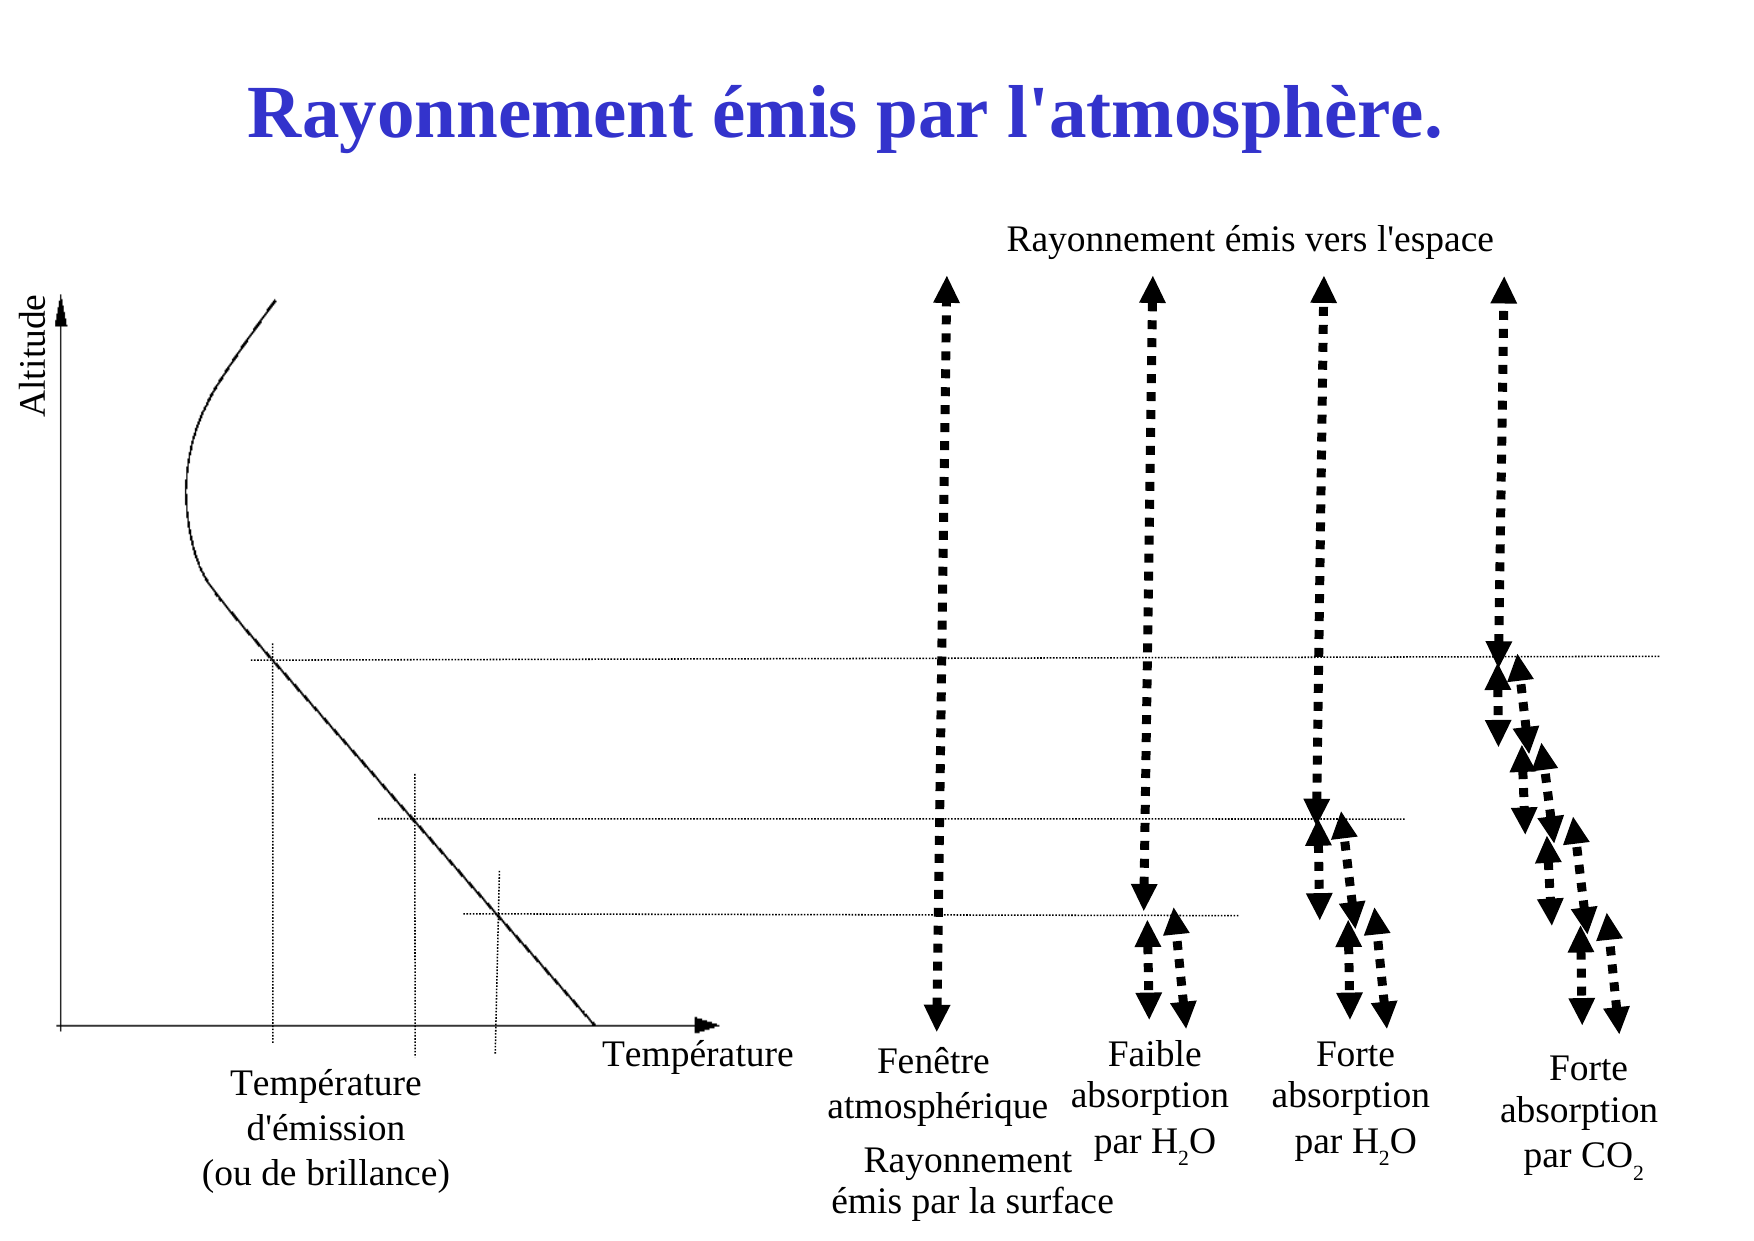

# Rayonnement émis par l'atmosphère.
Rayonnement émis vers l'espace
Altitude
Faible absorption
par H2O
Forte absorption
par H2O
Température
Fenêtre
atmosphérique
 Forte absorption
par CO2
Température
d'émission
(ou de brillance)
Rayonnement
émis par la surface